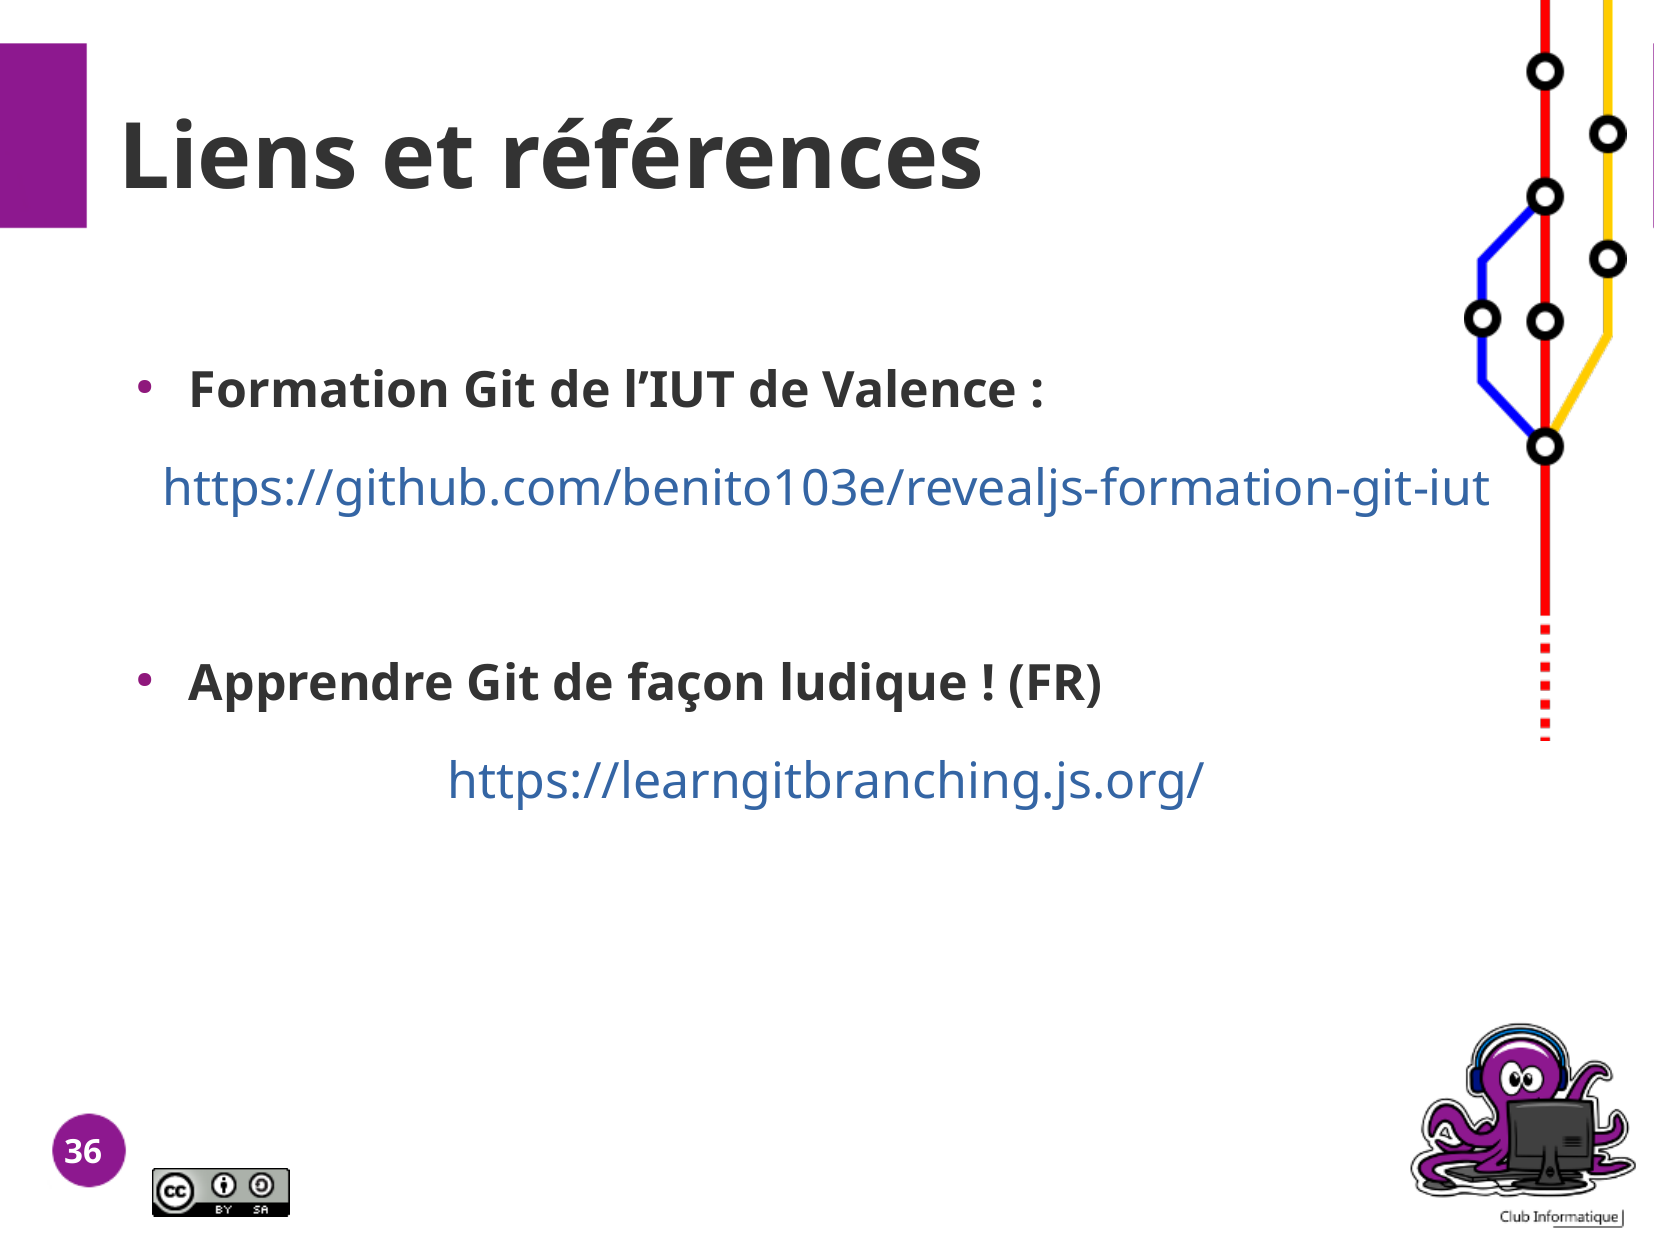

Liens et références
# Formation Git de l’IUT de Valence :
https://github.com/benito103e/revealjs-formation-git-iut
Apprendre Git de façon ludique ! (FR)
https://learngitbranching.js.org/
36